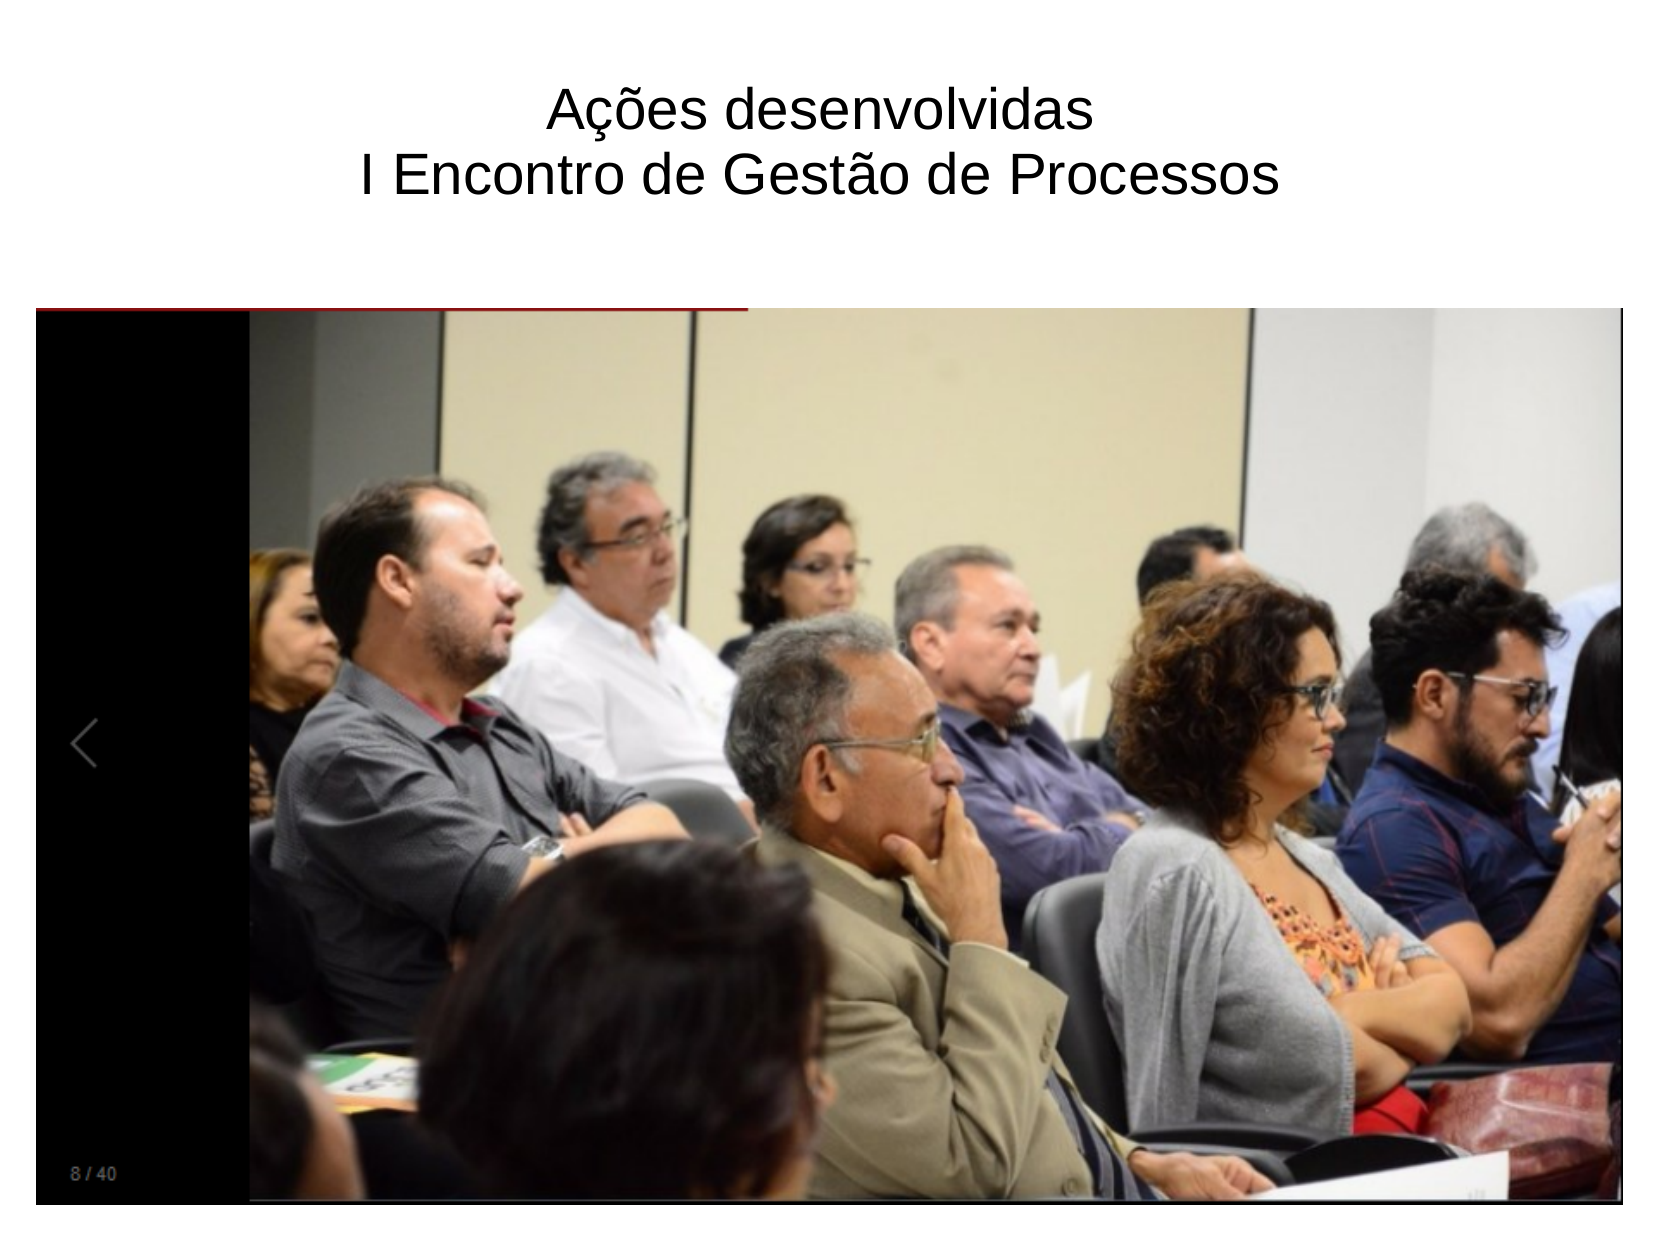

Ações desenvolvidas
I Encontro de Gestão de Processos
#